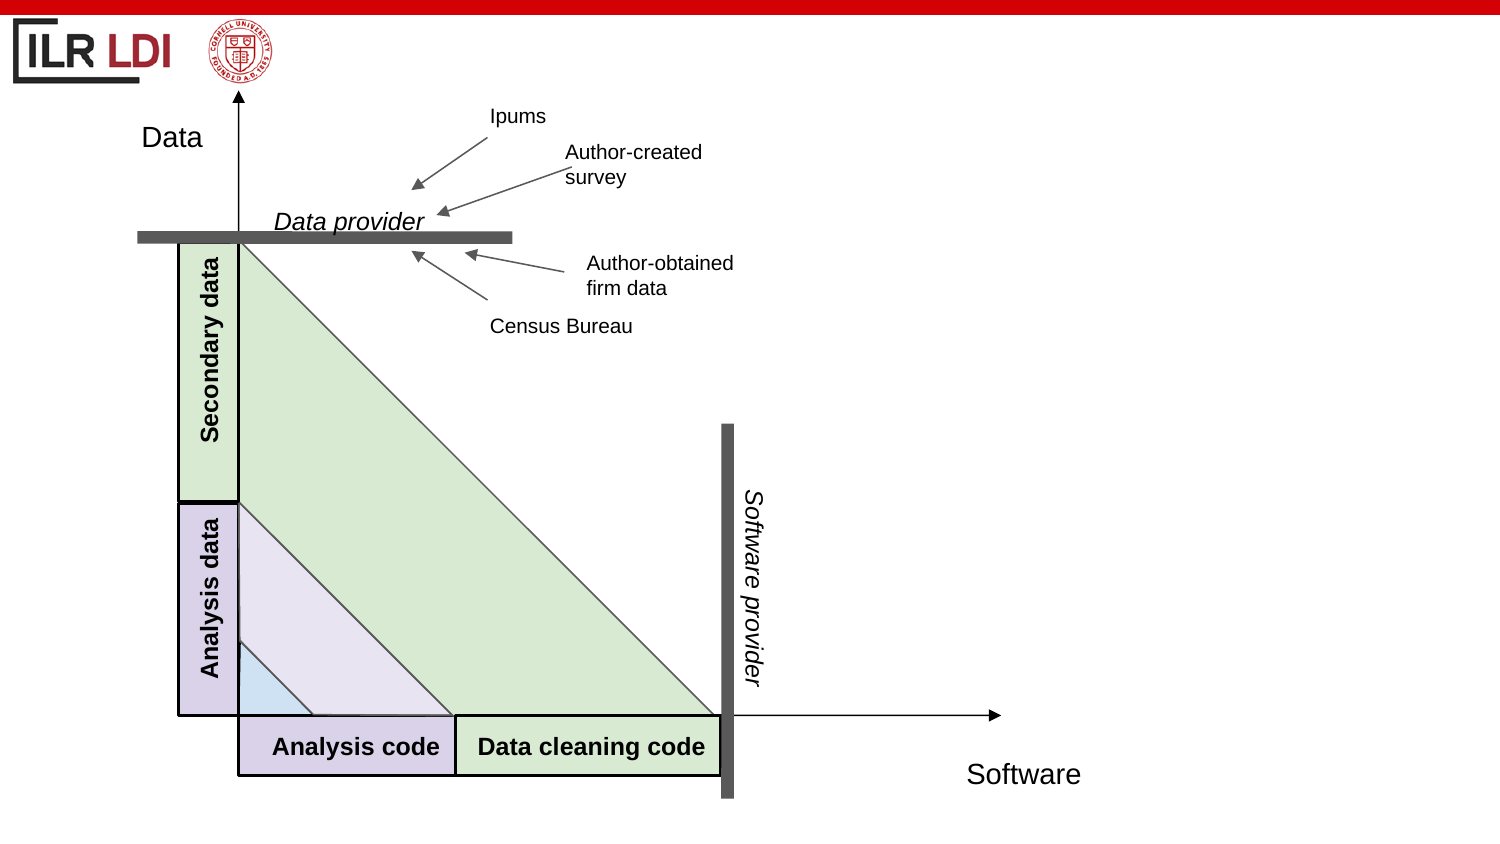

Ipums
Data
Author-created survey
Data provider
Author-obtained firm data
Census Bureau
Secondary data
Analysis data
Software provider
Analysis code
Data cleaning code
Software